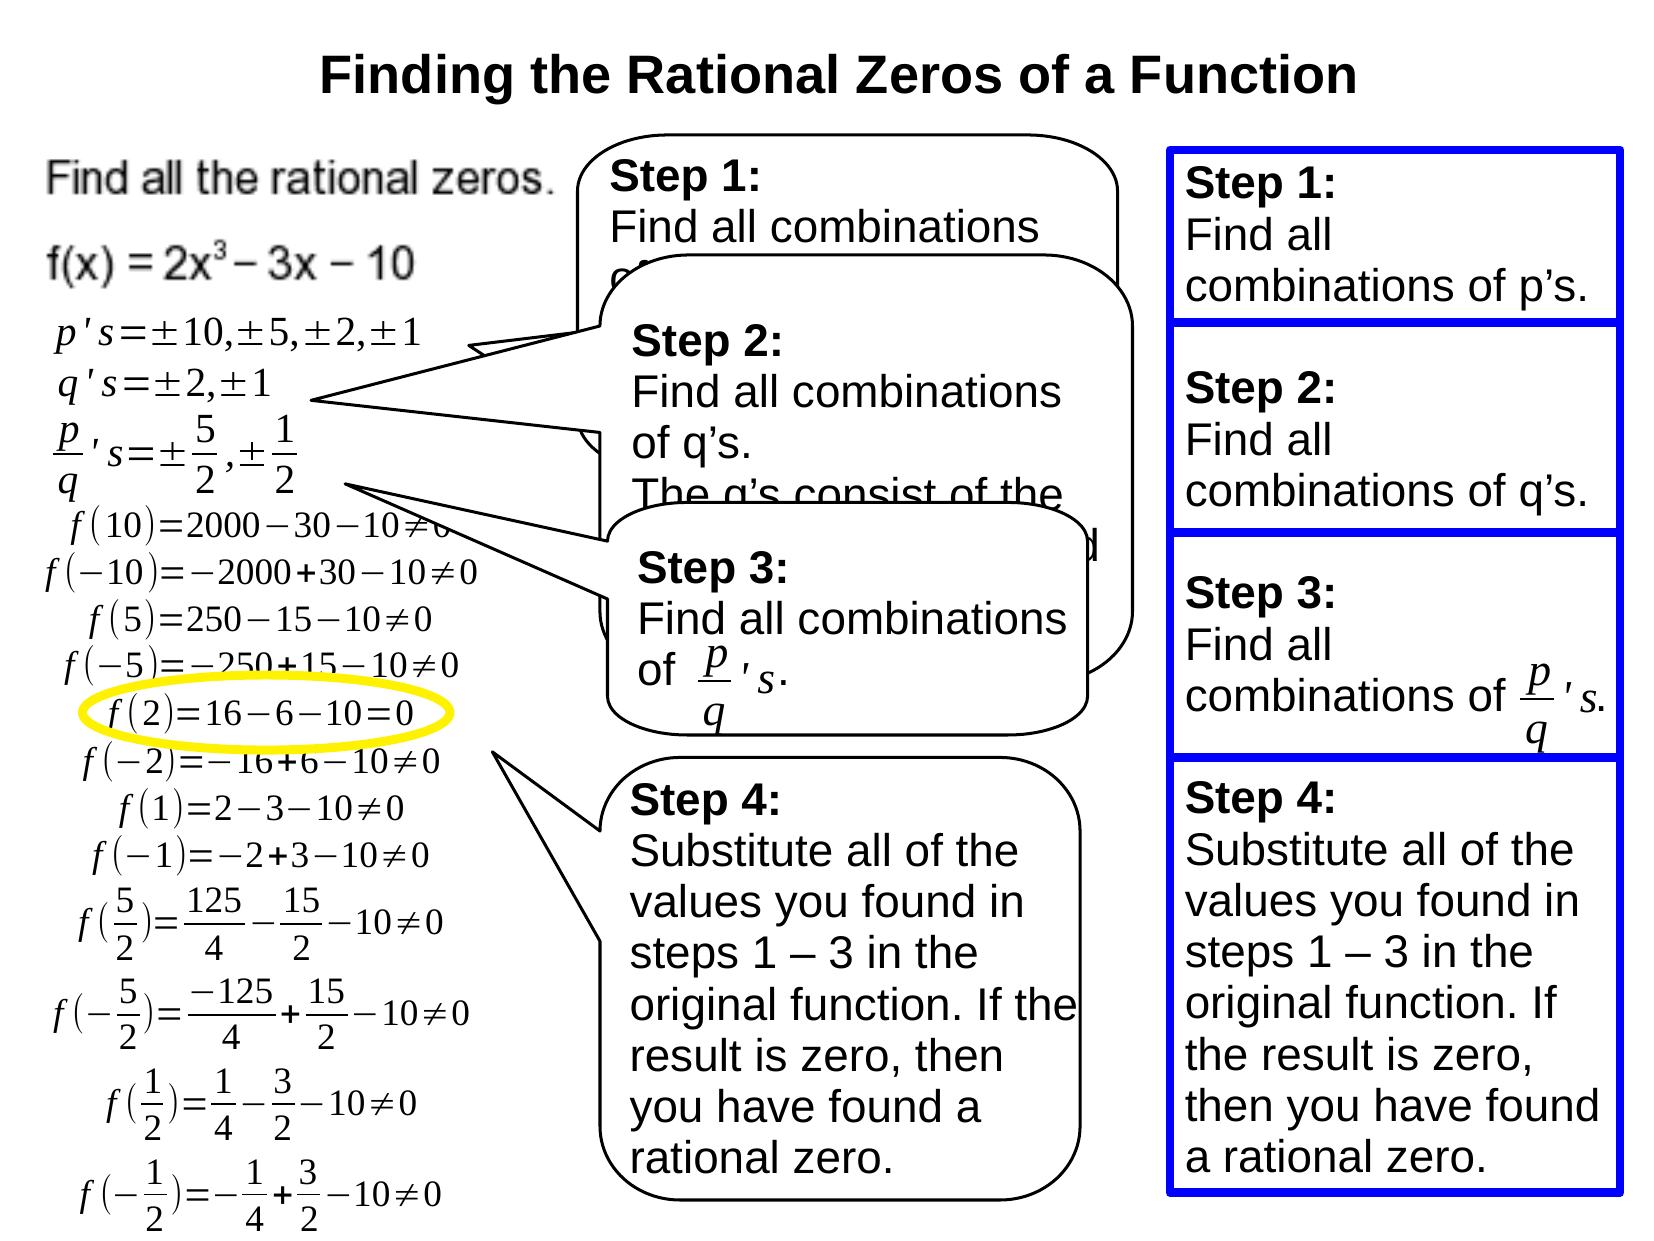

Finding the Rational Zeros of a Function
Step 1:
Find all combinations
of p’s.
The p’s consist of the
constant, and all of its
factors.
Step 1:
Find all combinations of p’s.
Step 2:
Find all combinations of q’s.
Step 3:
Find all combinations of .
Step 4:
Substitute all of the values you found in steps 1 – 3 in the original function. If the result is zero, then you have found a rational zero.
Step 2:
Find all combinations
of q’s.
The q’s consist of the
leading coefficient, and
all of its factors.
Step 3:
Find all combinations
of .
Step 4:
Substitute all of the
values you found in
steps 1 – 3 in the
original function. If the
result is zero, then
you have found a
rational zero.